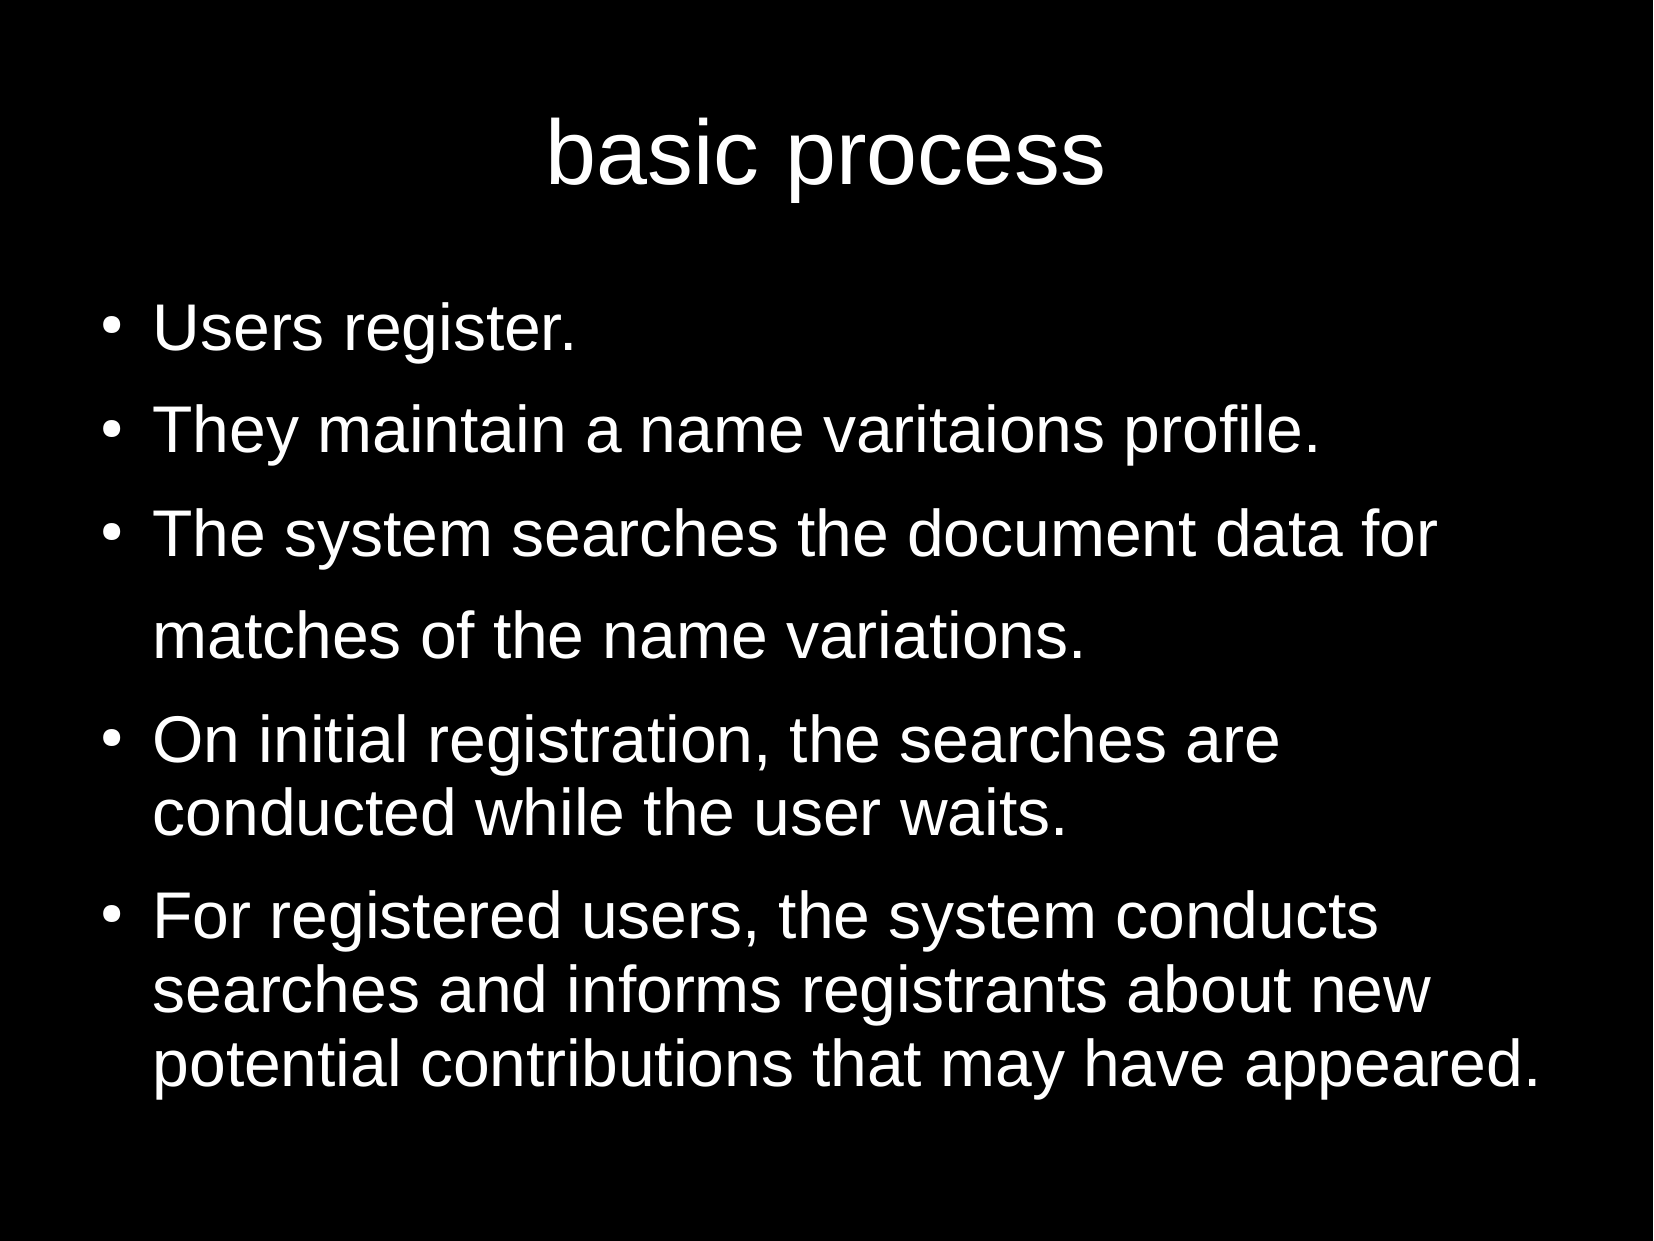

# basic process
Users register.
They maintain a name varitaions profile.
The system searches the document data for
matches of the name variations.
On initial registration, the searches are conducted while the user waits.
For registered users, the system conducts searches and informs registrants about new potential contributions that may have appeared.